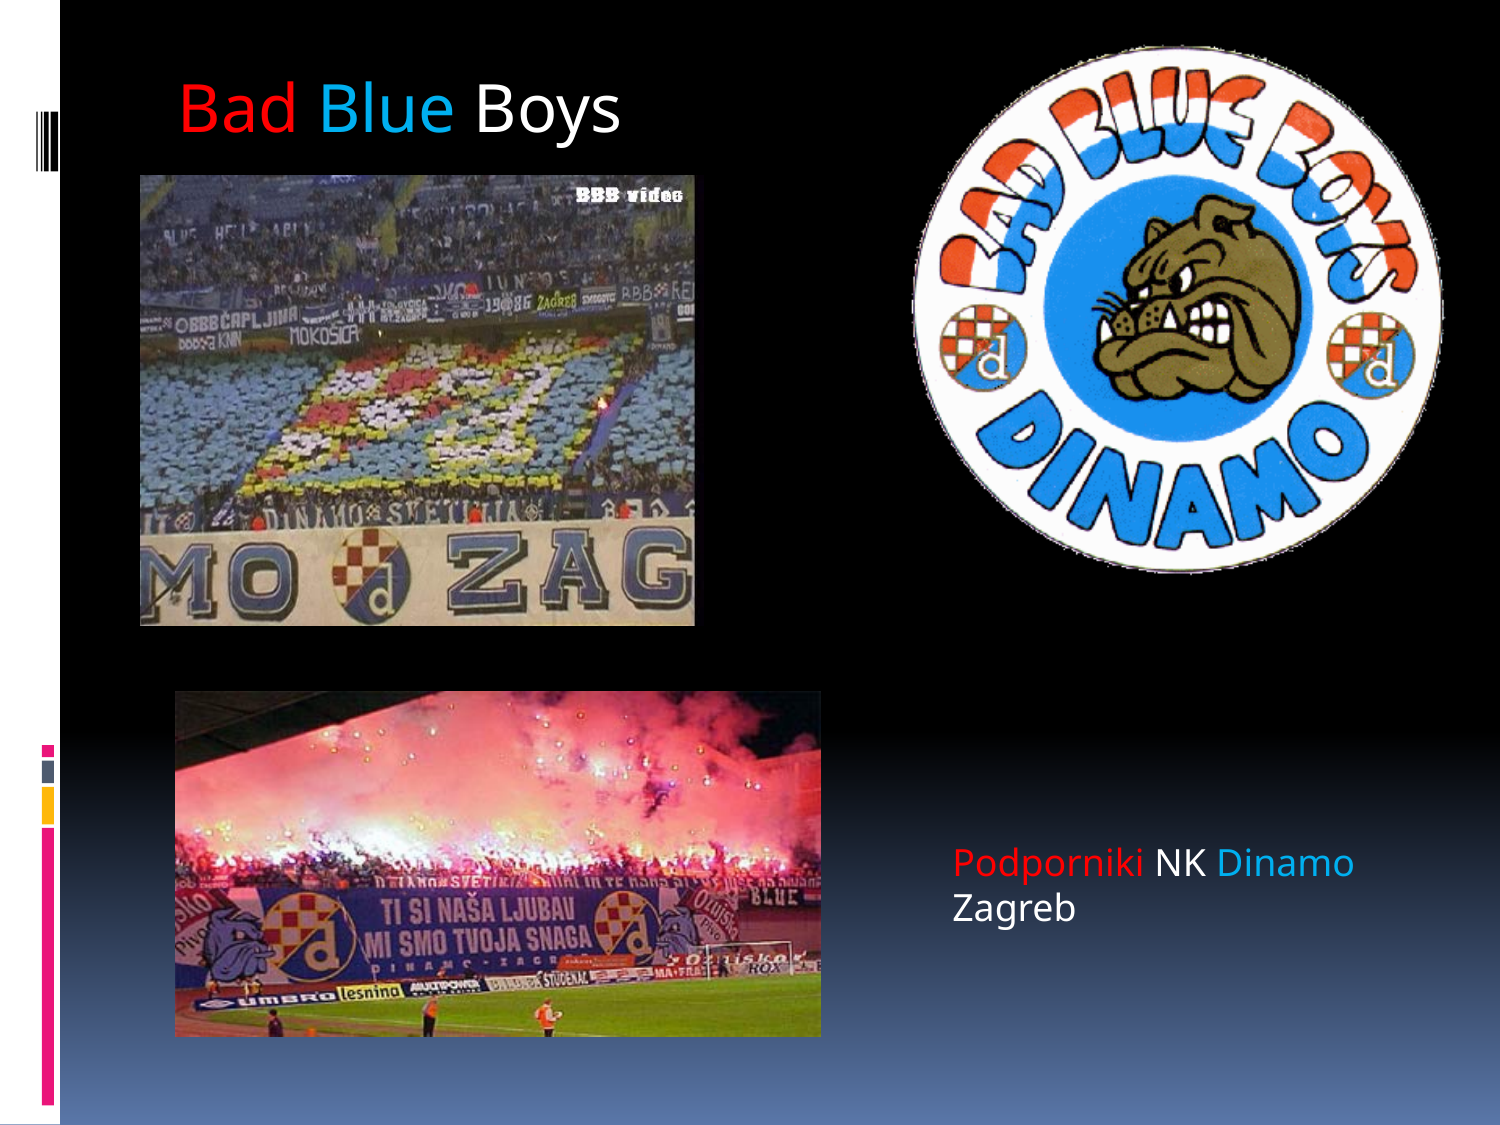

Bad Blue Boys
Podporniki NK Dinamo Zagreb